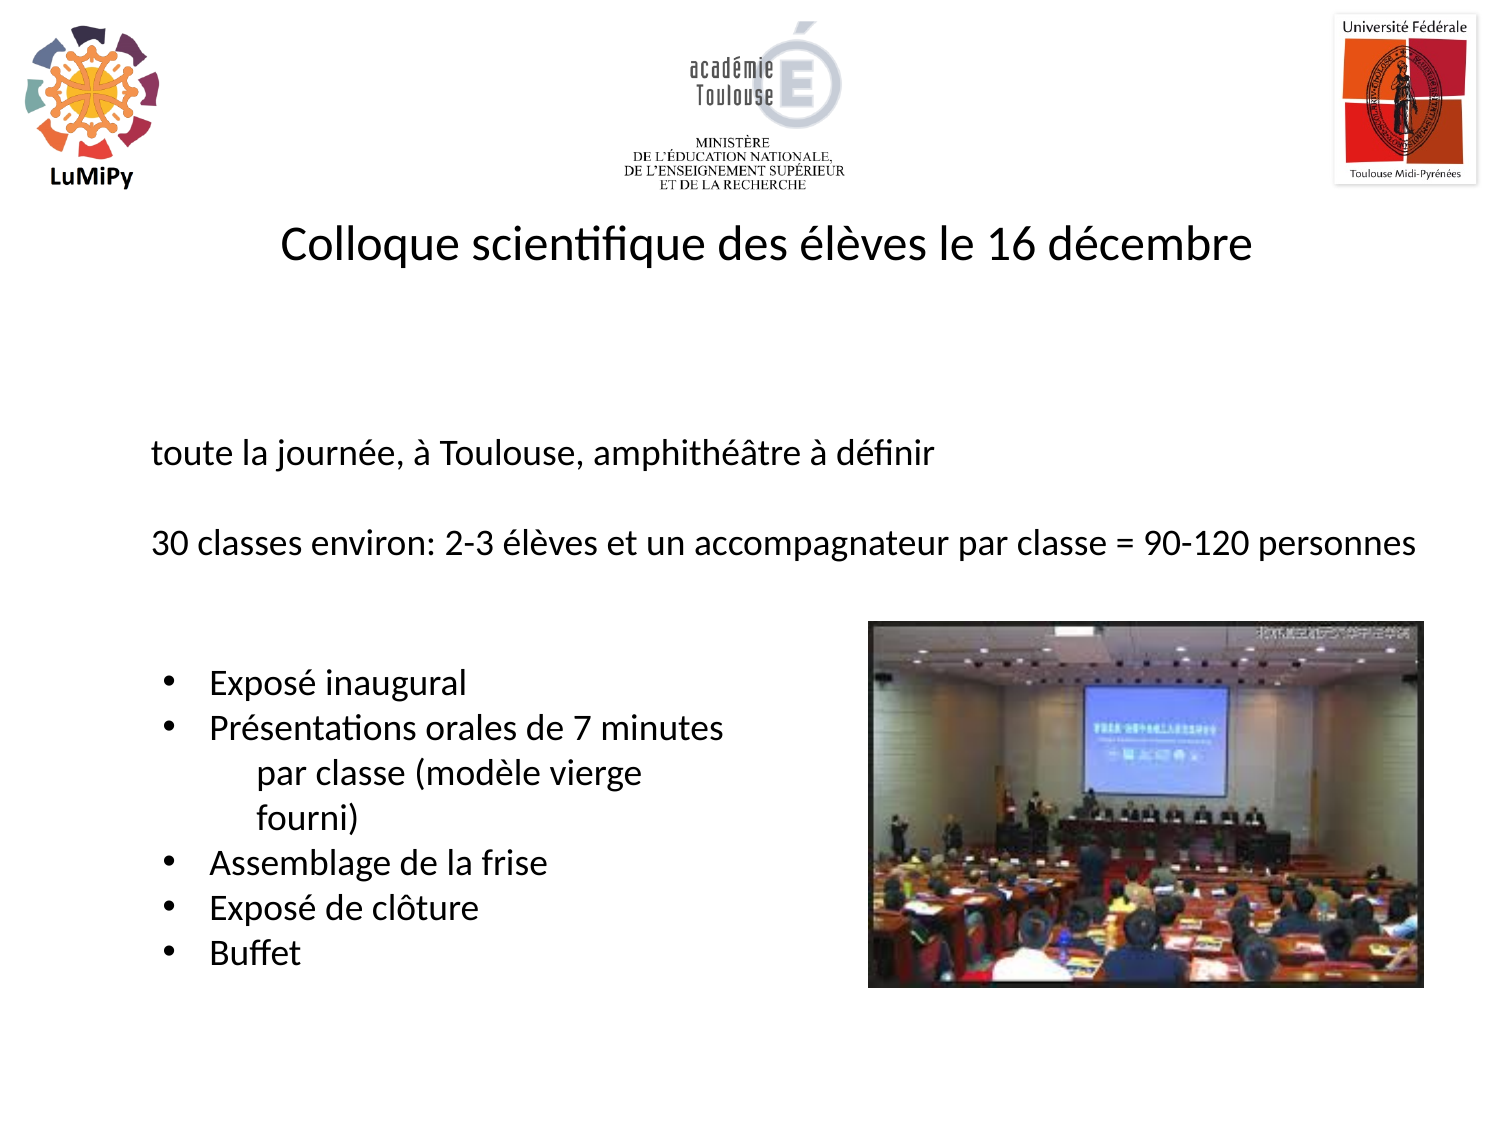

Colloque scientifique des élèves le 16 décembre
toute la journée, à Toulouse, amphithéâtre à définir
30 classes environ: 2-3 élèves et un accompagnateur par classe = 90-120 personnes
Exposé inaugural
Présentations orales de 7 minutes par classe (modèle vierge fourni)
Assemblage de la frise
Exposé de clôture
Buffet